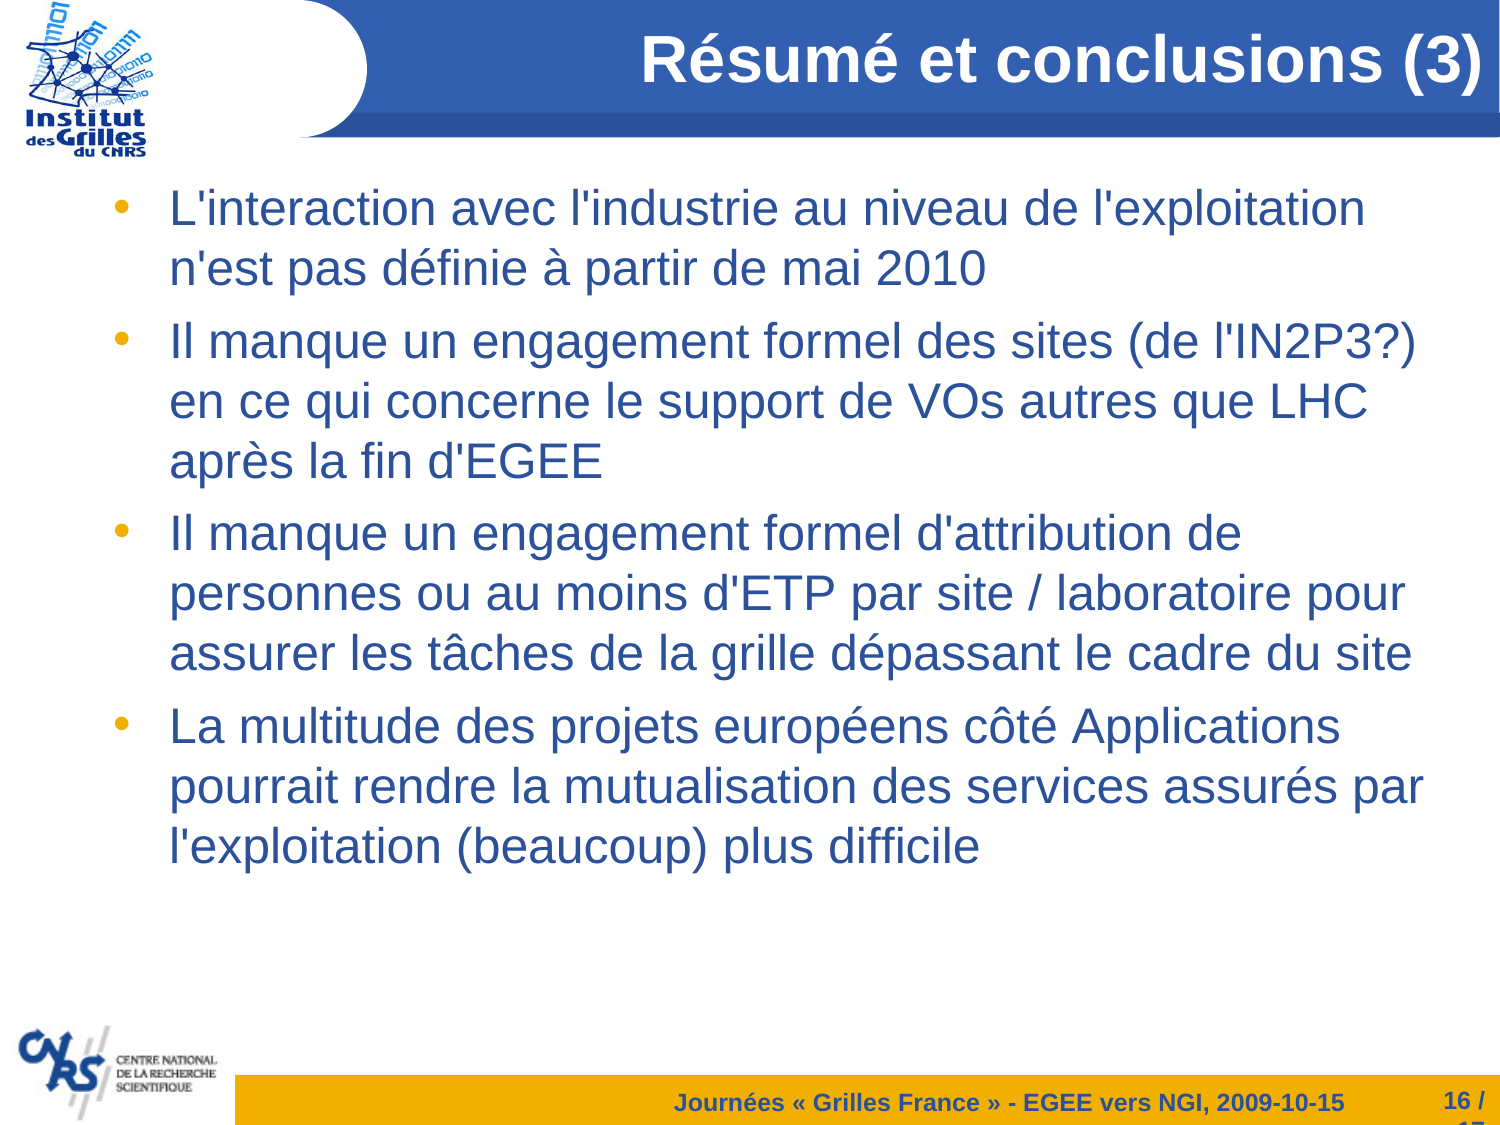

# Résumé et conclusions (3)
L'interaction avec l'industrie au niveau de l'exploitation n'est pas définie à partir de mai 2010
Il manque un engagement formel des sites (de l'IN2P3?) en ce qui concerne le support de VOs autres que LHC après la fin d'EGEE
Il manque un engagement formel d'attribution de personnes ou au moins d'ETP par site / laboratoire pour assurer les tâches de la grille dépassant le cadre du site
La multitude des projets européens côté Applications pourrait rendre la mutualisation des services assurés par l'exploitation (beaucoup) plus difficile
Journées « Grilles France » - EGEE vers NGI, 2009-10-15